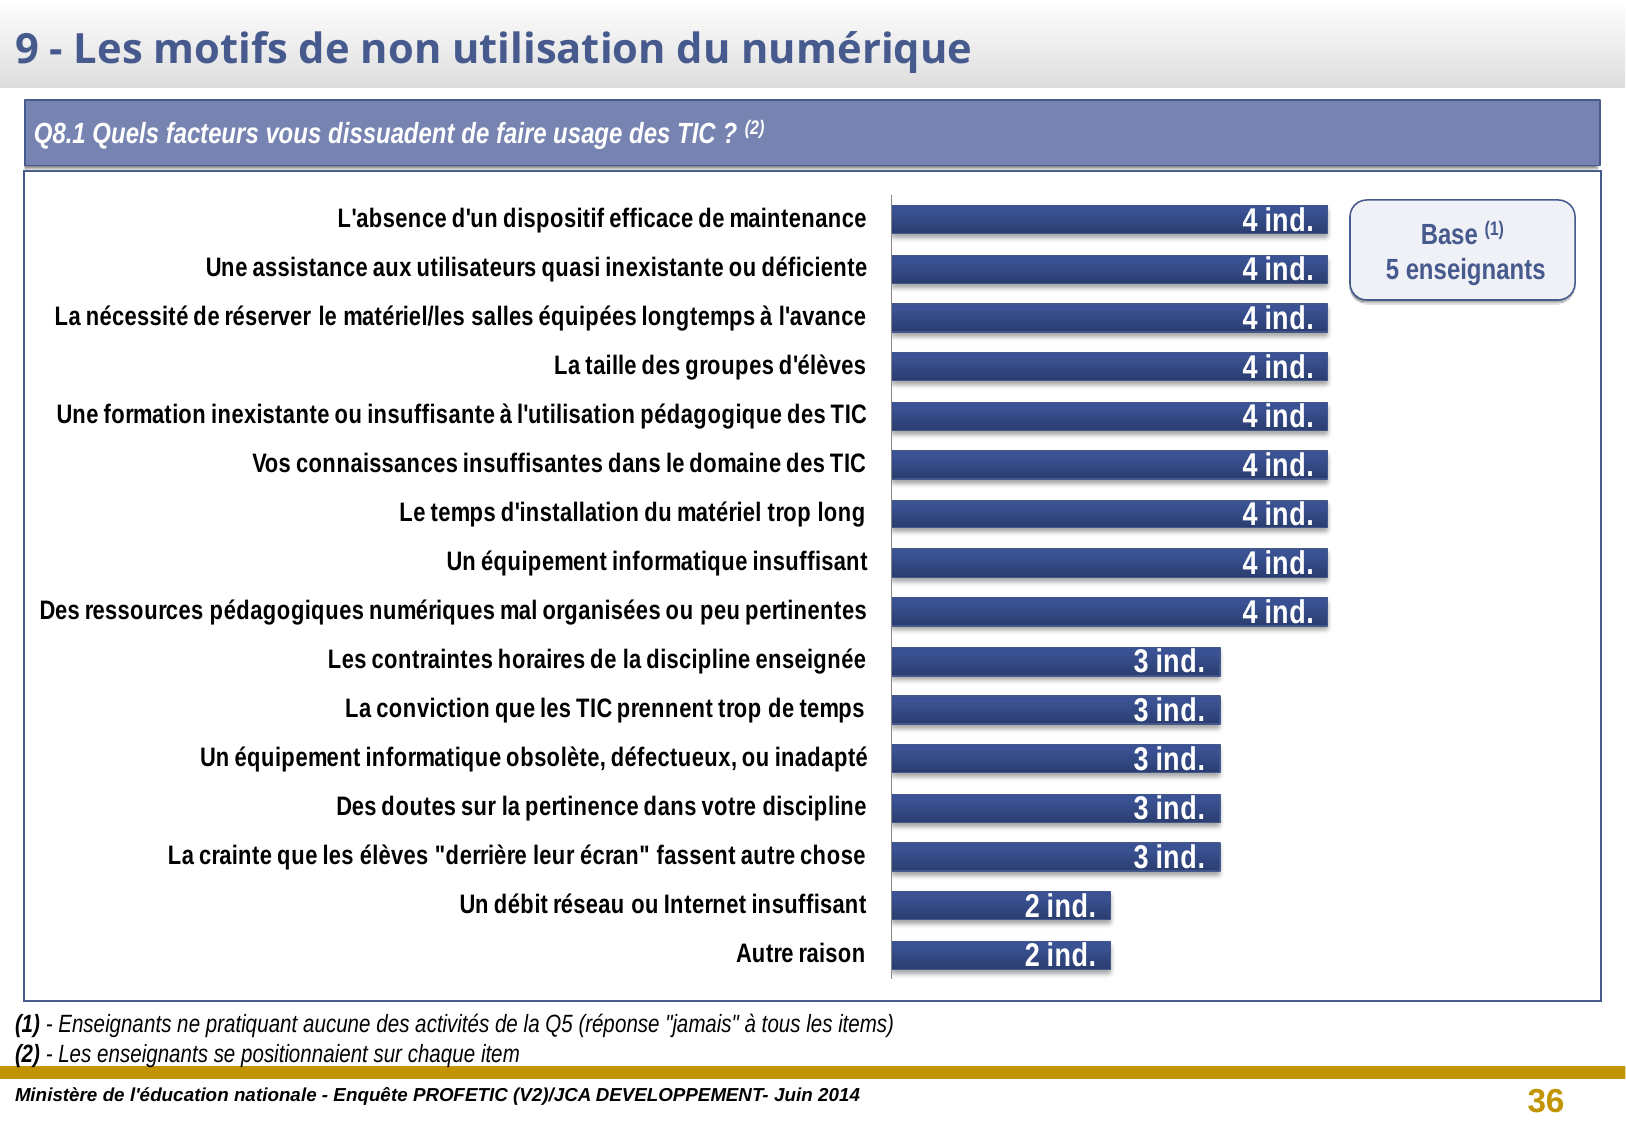

# 9 - Les motifs de non utilisation du numérique
Q8.1 Quels facteurs vous dissuadent de faire usage des TIC ? (2)
Base (1)
 5 enseignants
(1) - Enseignants ne pratiquant aucune des activités de la Q5 (réponse "jamais" à tous les items)
(2) - Les enseignants se positionnaient sur chaque item
35
Ministère de l'éducation nationale - Enquête PROFETIC (V2)/JCA DEVELOPPEMENT- Juin 2014